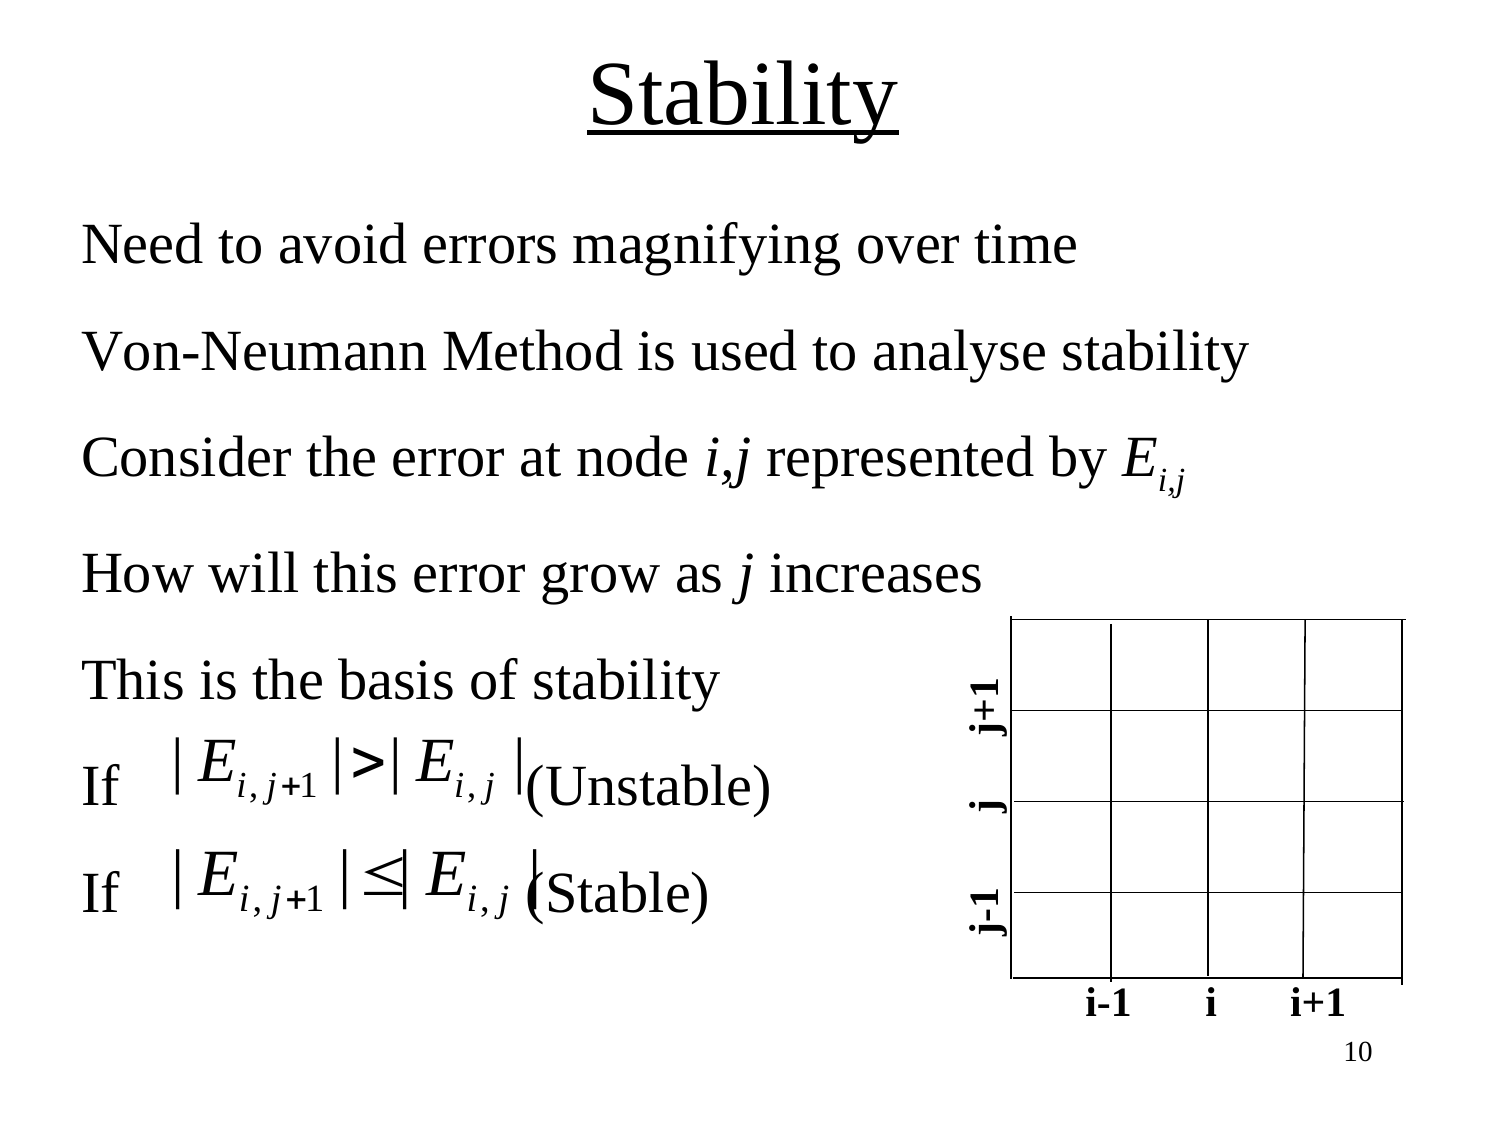

# Stability
 Need to avoid errors magnifying over time
 Von-Neumann Method is used to analyse stability
 Consider the error at node i,j represented by Ei,j
 How will this error grow as j increases
 This is the basis of stability
 If (Unstable)
 If (Stable)
j-1 j j+1
 i-1 i i+1